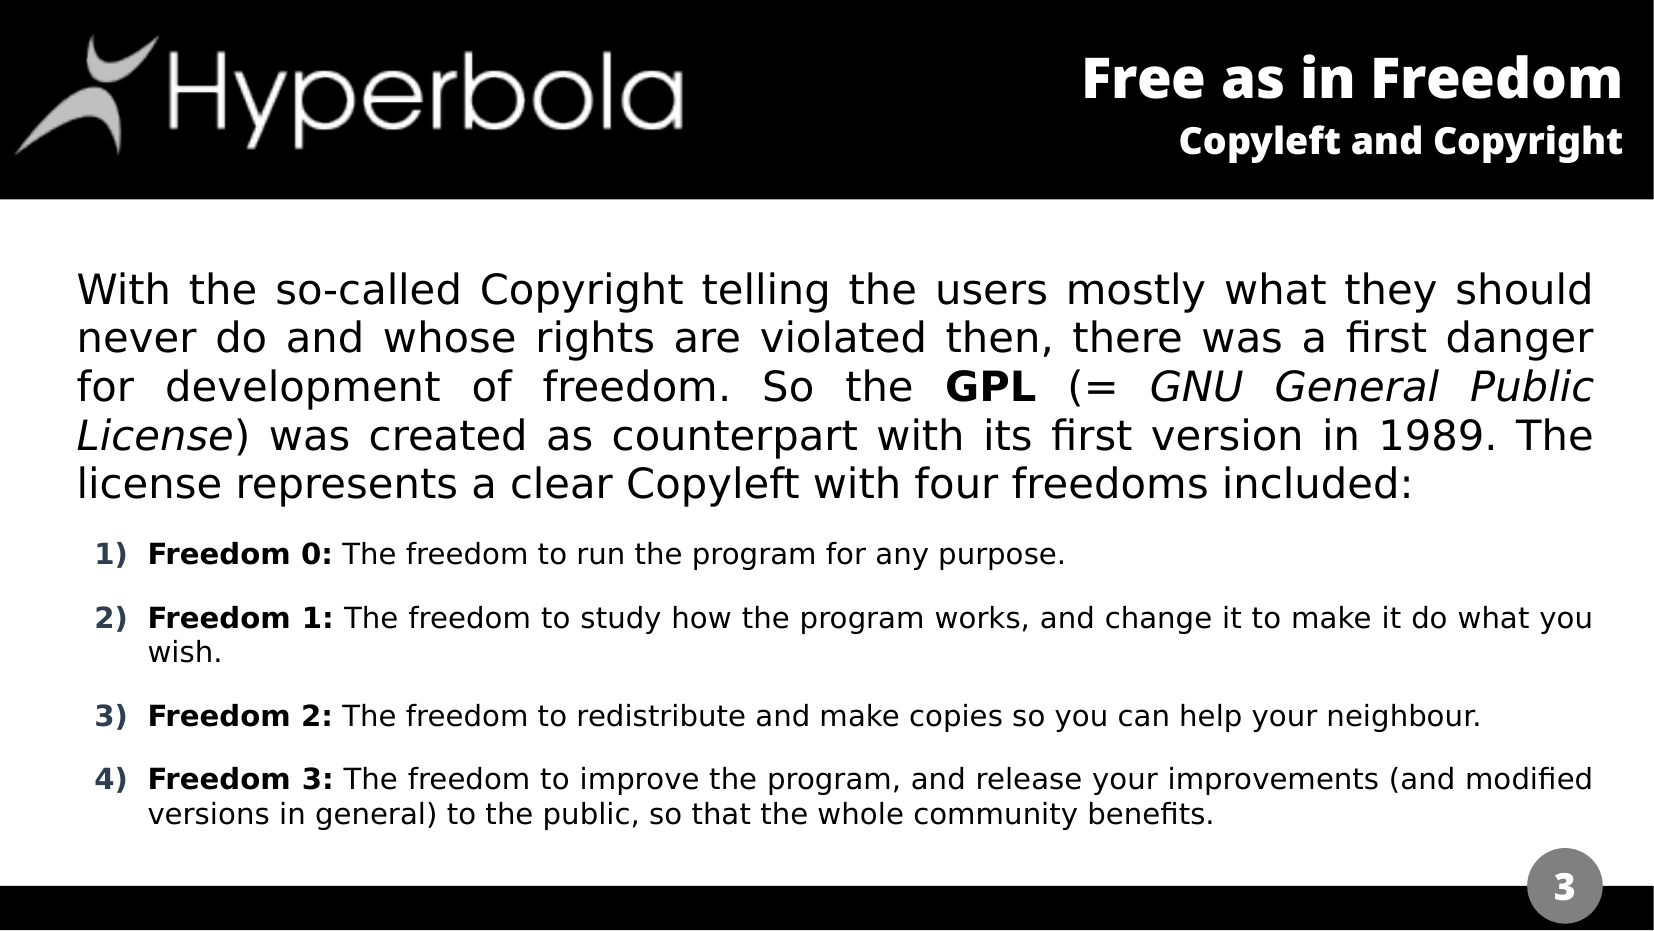

# Free as in Freedom Copyleft and Copyright
With the so-called Copyright telling the users mostly what they should never do and whose rights are violated then, there was a first danger for development of freedom. So the GPL (= GNU General Public License) was created as counterpart with its first version in 1989. The license represents a clear Copyleft with four freedoms included:
Freedom 0: The freedom to run the program for any purpose.
Freedom 1: The freedom to study how the program works, and change it to make it do what you wish.
Freedom 2: The freedom to redistribute and make copies so you can help your neighbour.
Freedom 3: The freedom to improve the program, and release your improvements (and modified versions in general) to the public, so that the whole community benefits.